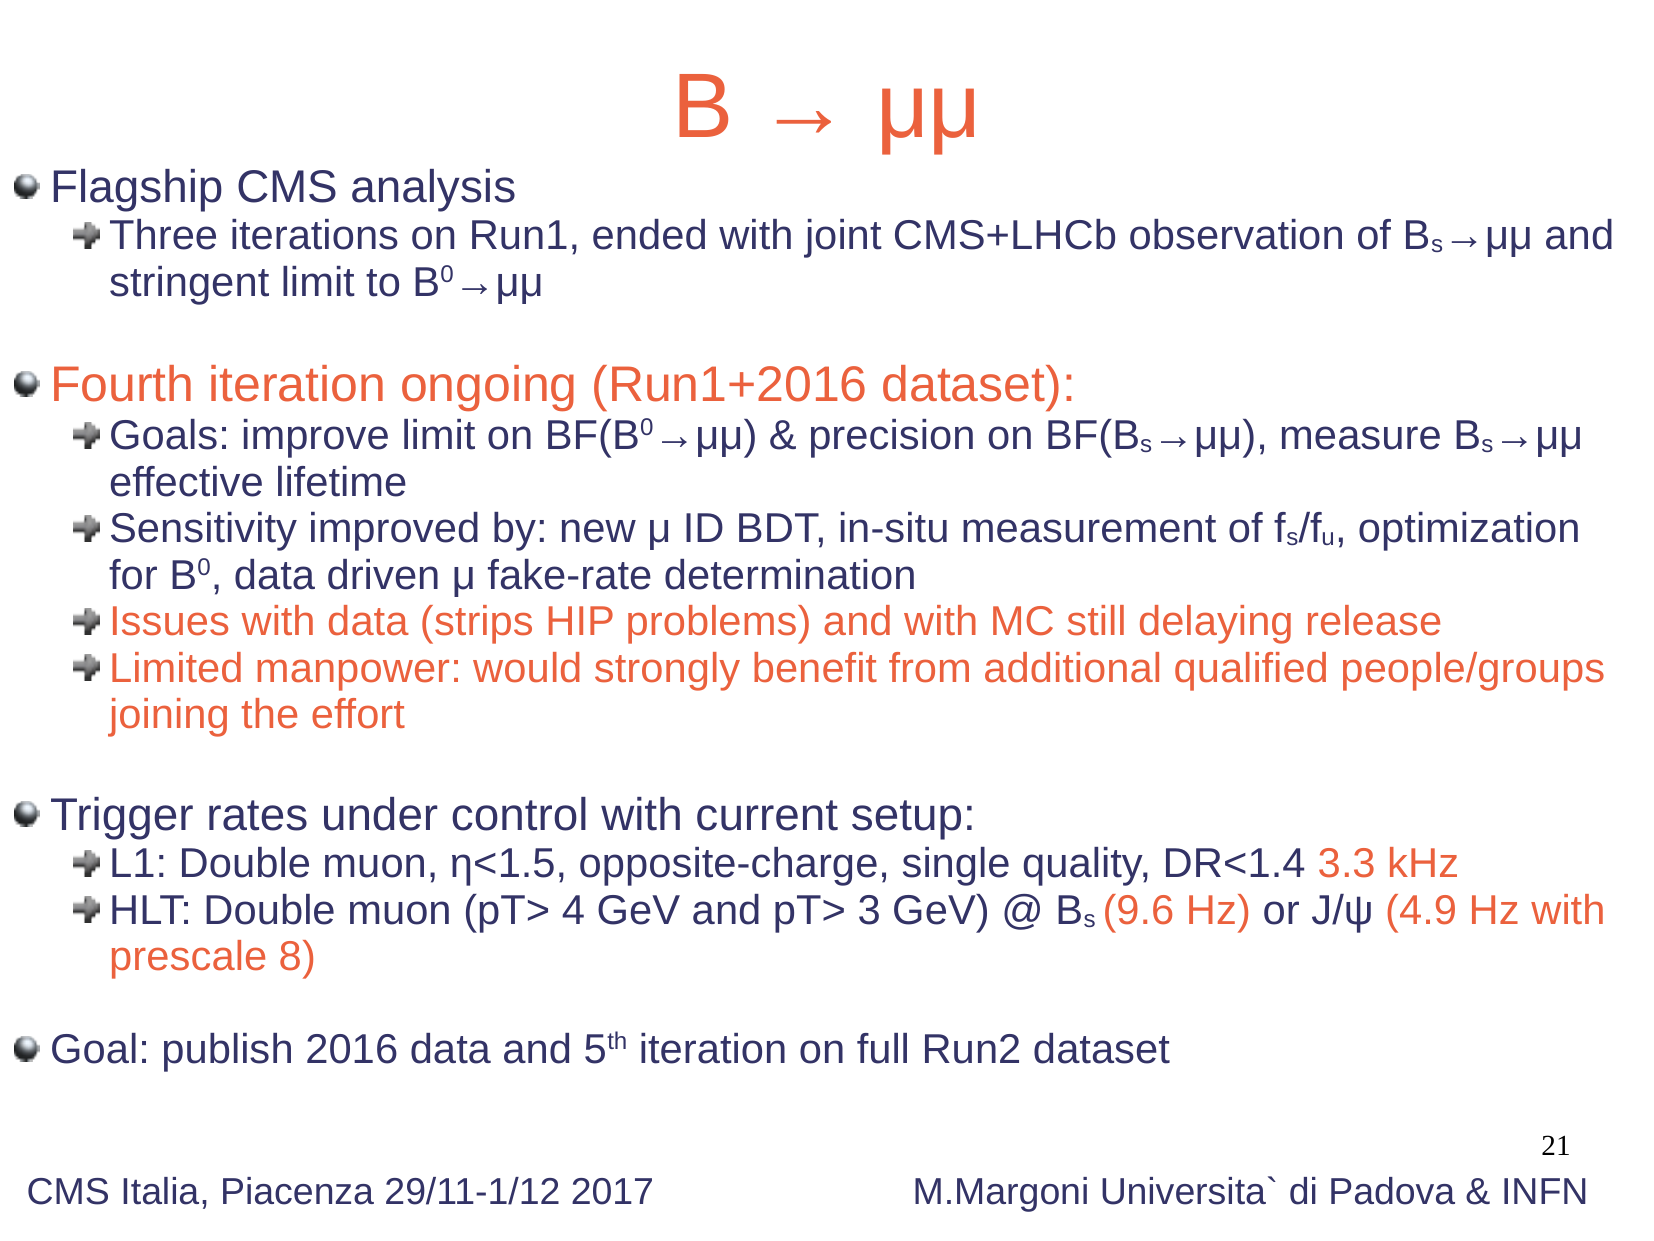

# B → μμ
Flagship CMS analysis
Three iterations on Run1, ended with joint CMS+LHCb observation of Bs→μμ and stringent limit to B0→μμ
Fourth iteration ongoing (Run1+2016 dataset):
Goals: improve limit on BF(B0→μμ) & precision on BF(Bs→μμ), measure Bs→μμ effective lifetime
Sensitivity improved by: new μ ID BDT, in-situ measurement of fs/fu, optimization for B0, data driven μ fake-rate determination
Issues with data (strips HIP problems) and with MC still delaying release
Limited manpower: would strongly benefit from additional qualified people/groups joining the effort
Trigger rates under control with current setup:
L1: Double muon, η<1.5, opposite-charge, single quality, DR<1.4 3.3 kHz
HLT: Double muon (pT> 4 GeV and pT> 3 GeV) @ Bs (9.6 Hz) or J/ψ (4.9 Hz with prescale 8)
Goal: publish 2016 data and 5th iteration on full Run2 dataset
21
CMS Italia, Piacenza 29/11-1/12 2017				M.Margoni Universita` di Padova & INFN